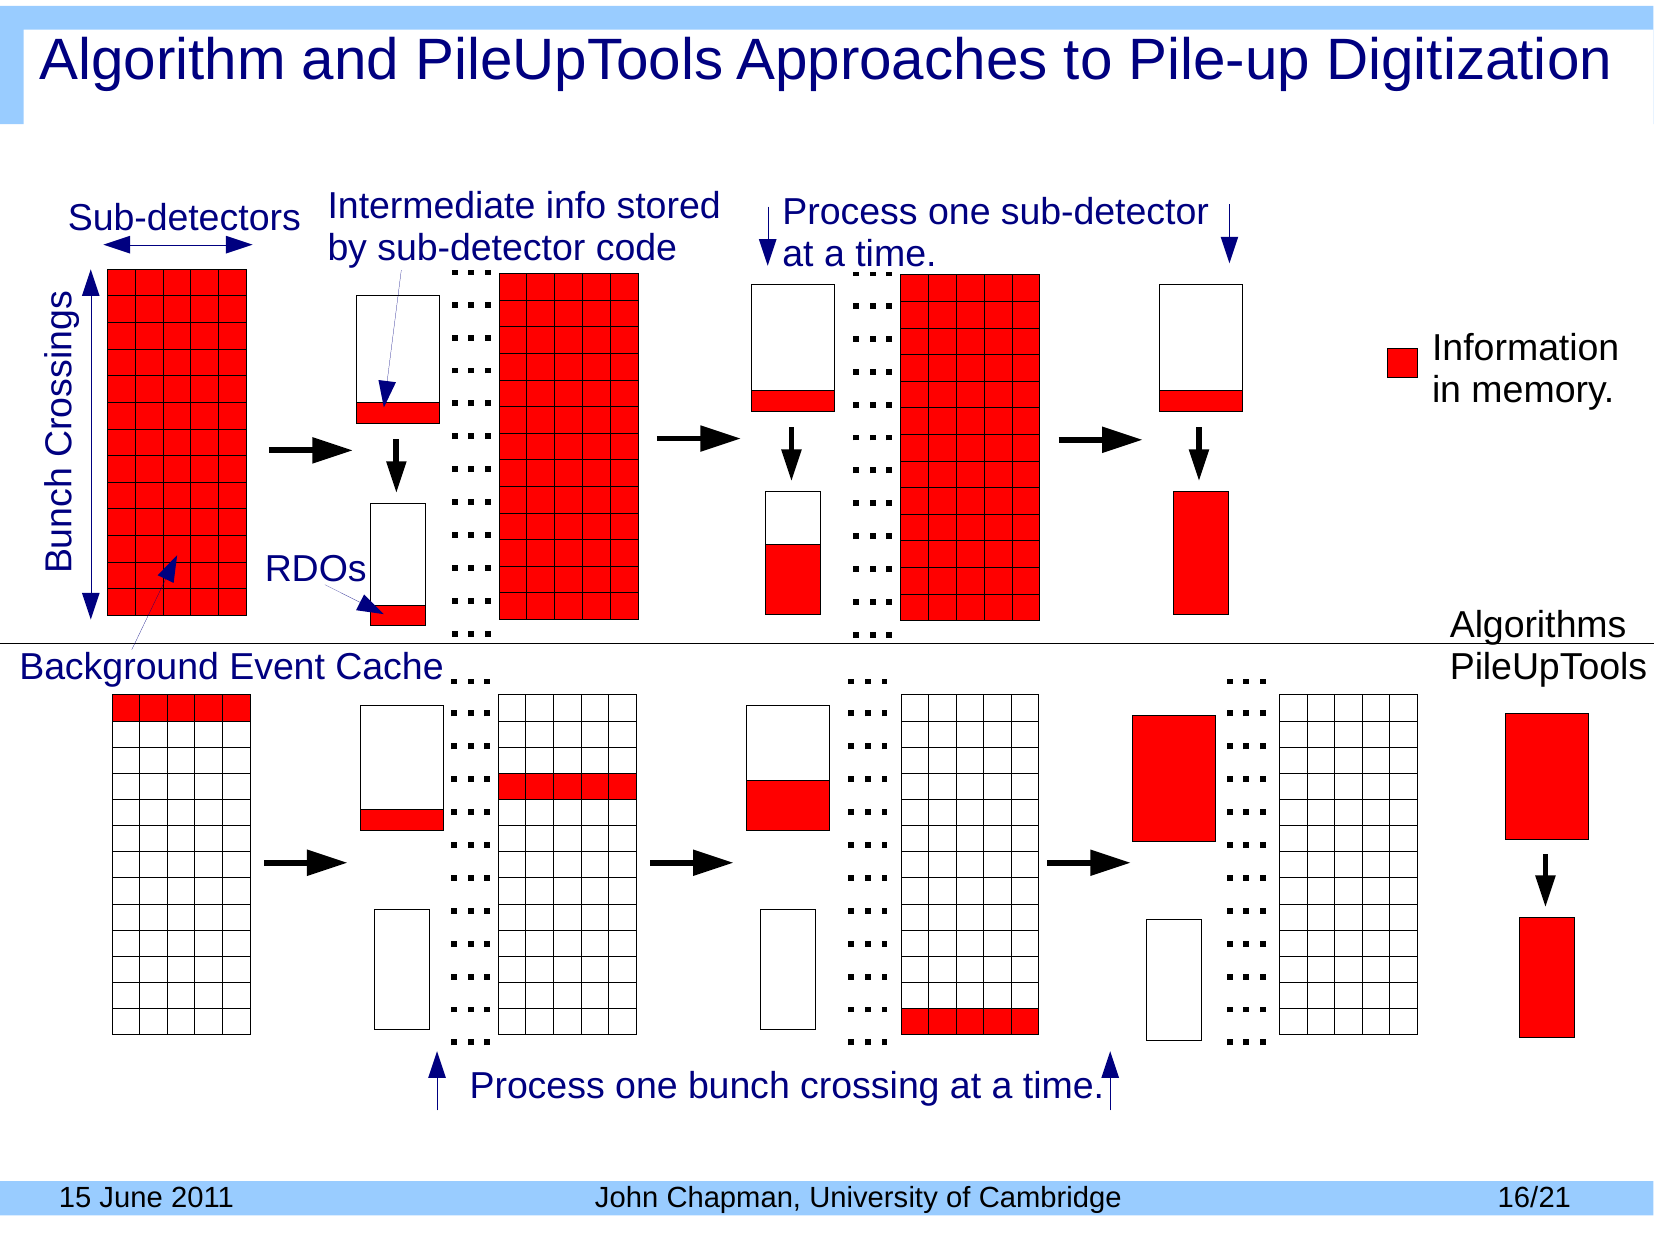

# Algorithm and PileUpTools Approaches to Pile-up Digitization
Intermediate info stored
by sub-detector code
Process one sub-detector at a time.
Sub-detectors
Information in memory.
Bunch Crossings
RDOs
Algorithms
PileUpTools
Background Event Cache
Process one bunch crossing at a time.
16